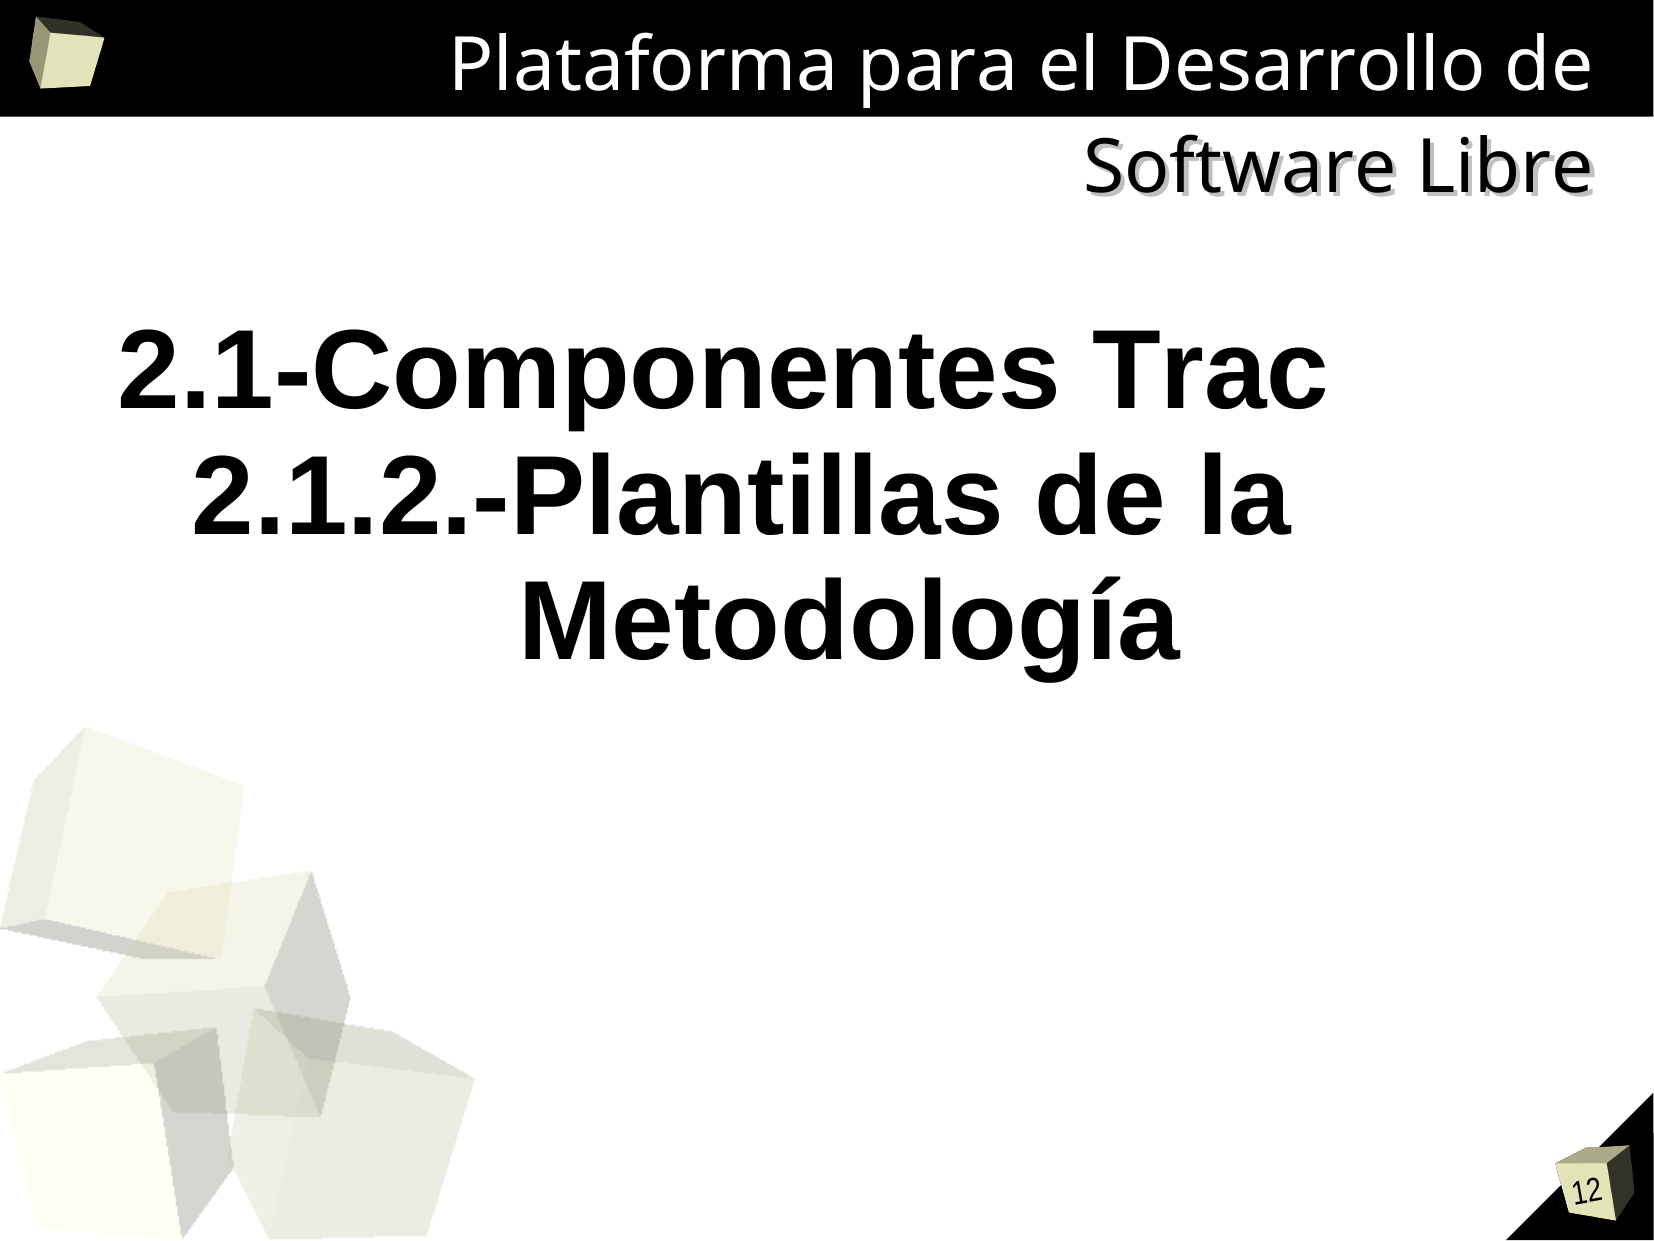

# Plataforma para el Desarrollo de Software Libre
	2.1-Componentes Trac
		2.1.2.-Plantillas de la
						 Metodología